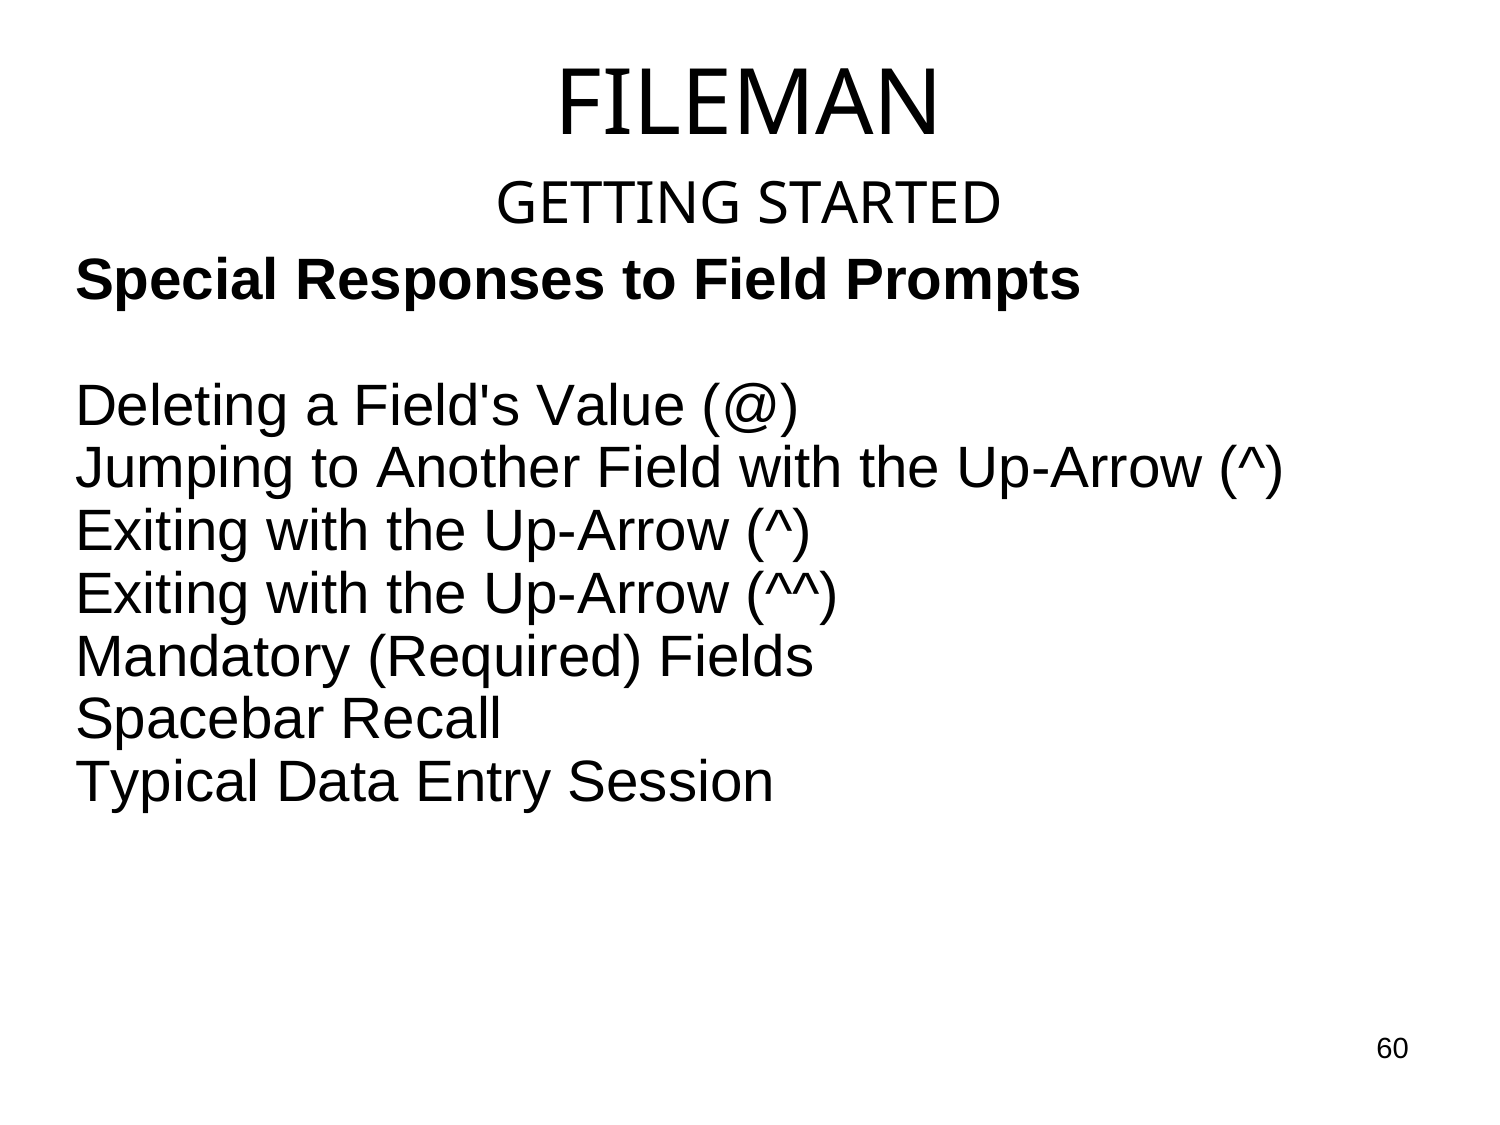

# FILEMAN GETTING STARTED
Special Responses to Field Prompts
Deleting a Field's Value (@)
Jumping to Another Field with the Up-Arrow (^)
Exiting with the Up-Arrow (^)
Exiting with the Up-Arrow (^^)
Mandatory (Required) Fields
Spacebar Recall
Typical Data Entry Session
60